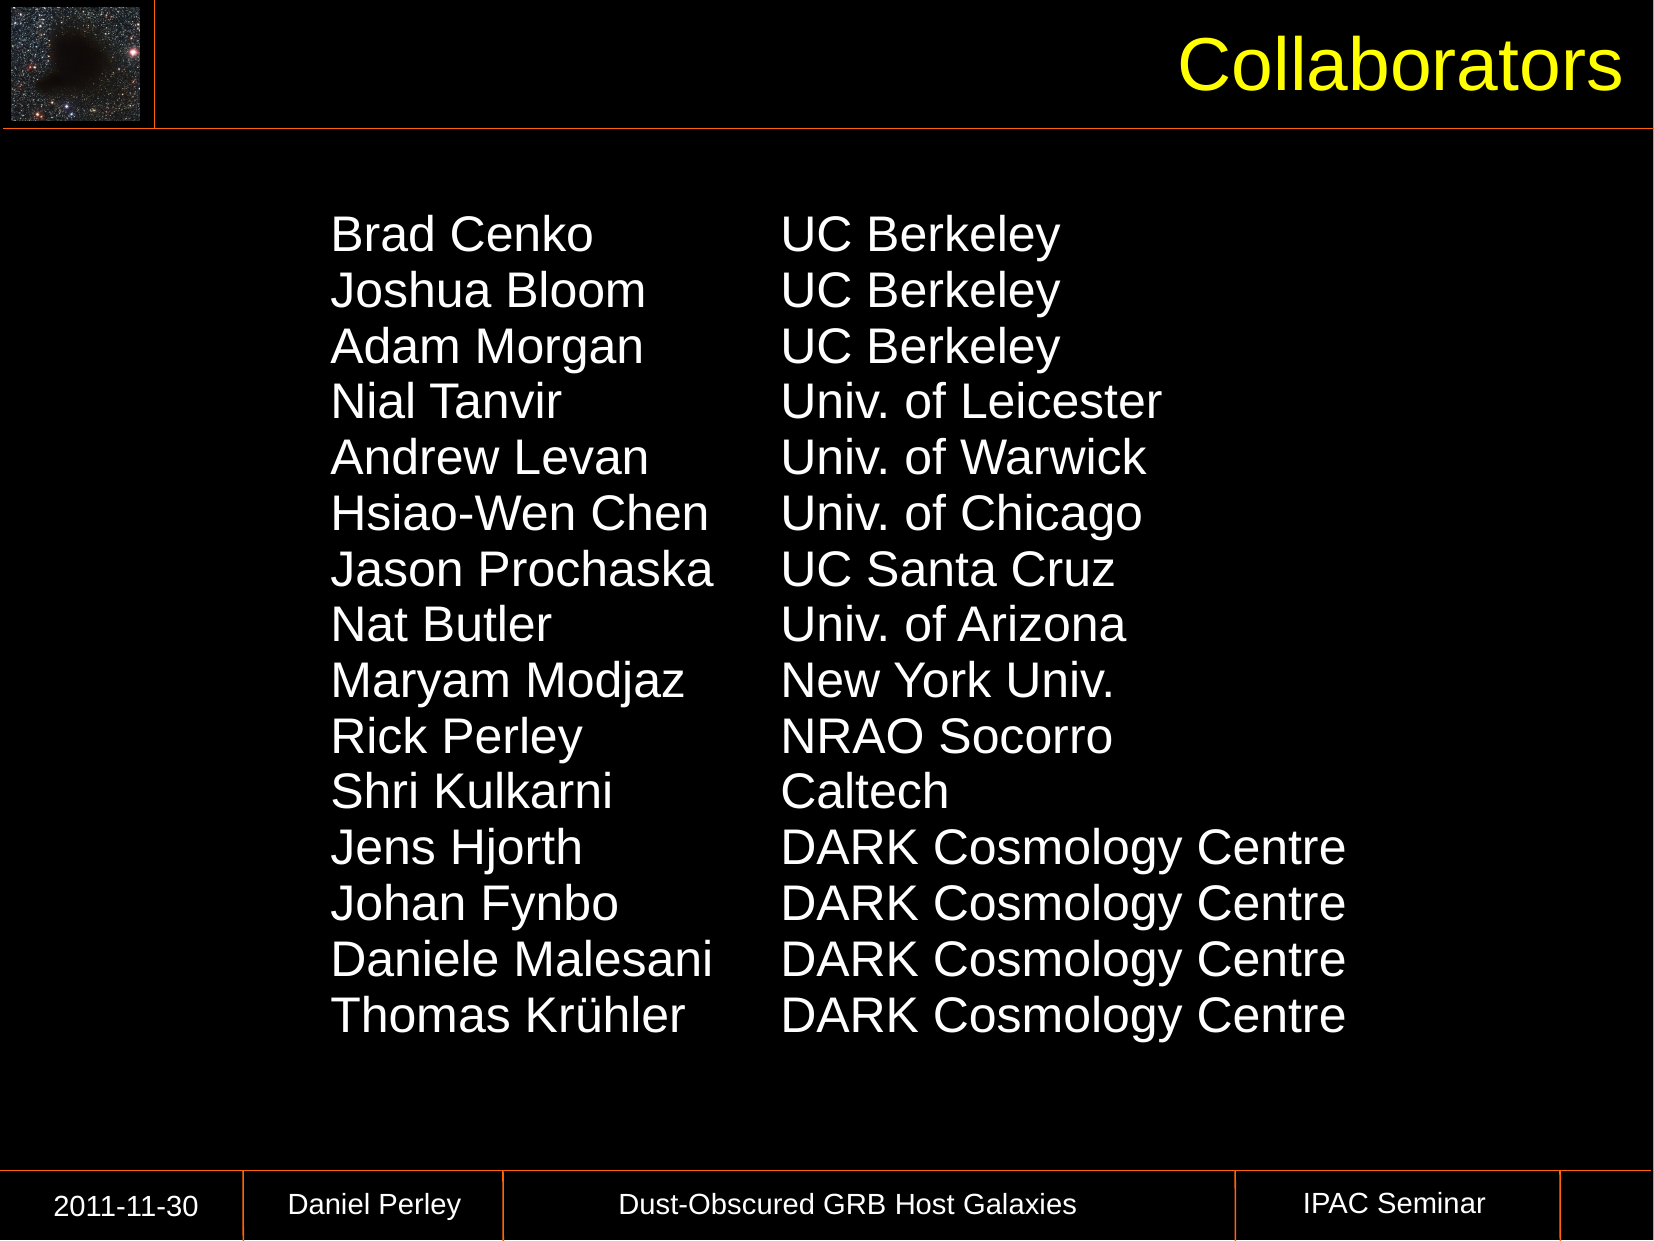

# Collaborators
Brad Cenko			UC Berkeley
Joshua Bloom		UC Berkeley
Adam Morgan		UC Berkeley
Nial Tanvir			Univ. of Leicester
Andrew Levan		Univ. of Warwick
Hsiao-Wen Chen	Univ. of Chicago
Jason Prochaska	UC Santa Cruz
Nat Butler				Univ. of Arizona
Maryam Modjaz		New York Univ.
Rick Perley 			NRAO Socorro
Shri Kulkarni			Caltech
Jens Hjorth			DARK Cosmology Centre
Johan Fynbo			DARK Cosmology Centre
Daniele Malesani	DARK Cosmology Centre
Thomas Krühler 		DARK Cosmology Centre
2011-11-30